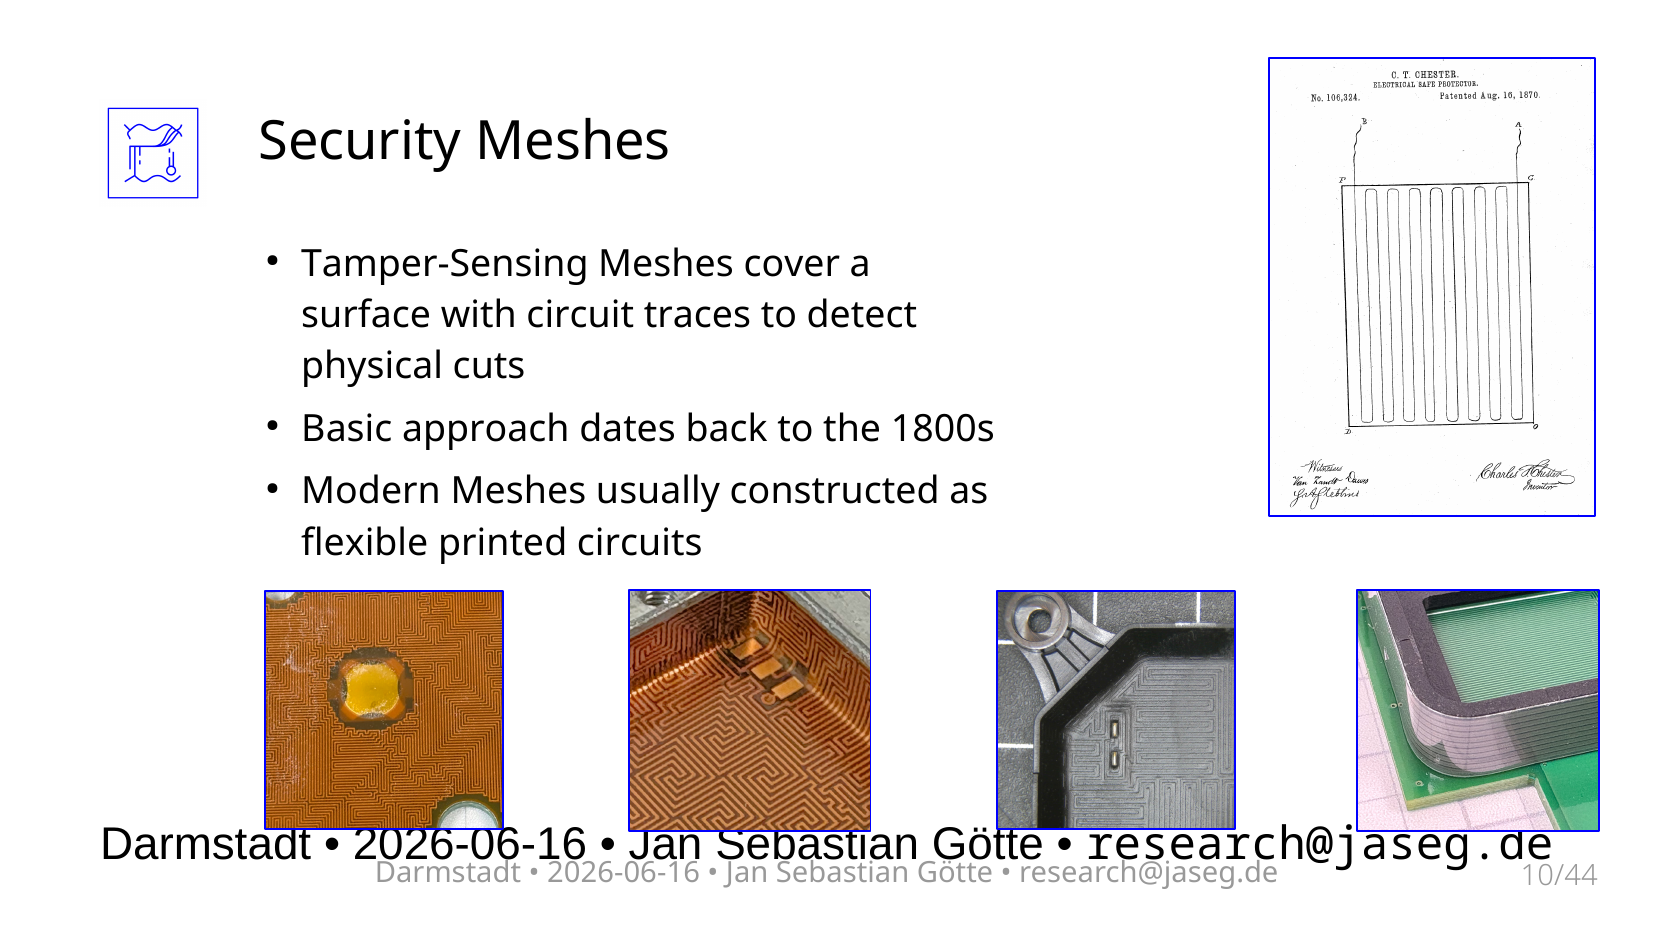

Security Meshes
Tamper-Sensing Meshes cover a surface with circuit traces to detect physical cuts
Basic approach dates back to the 1800s
Modern Meshes usually constructed as flexible printed circuits
Darmstadt • 2026-06-16 • Jan Sebastian Götte • research@jaseg.de